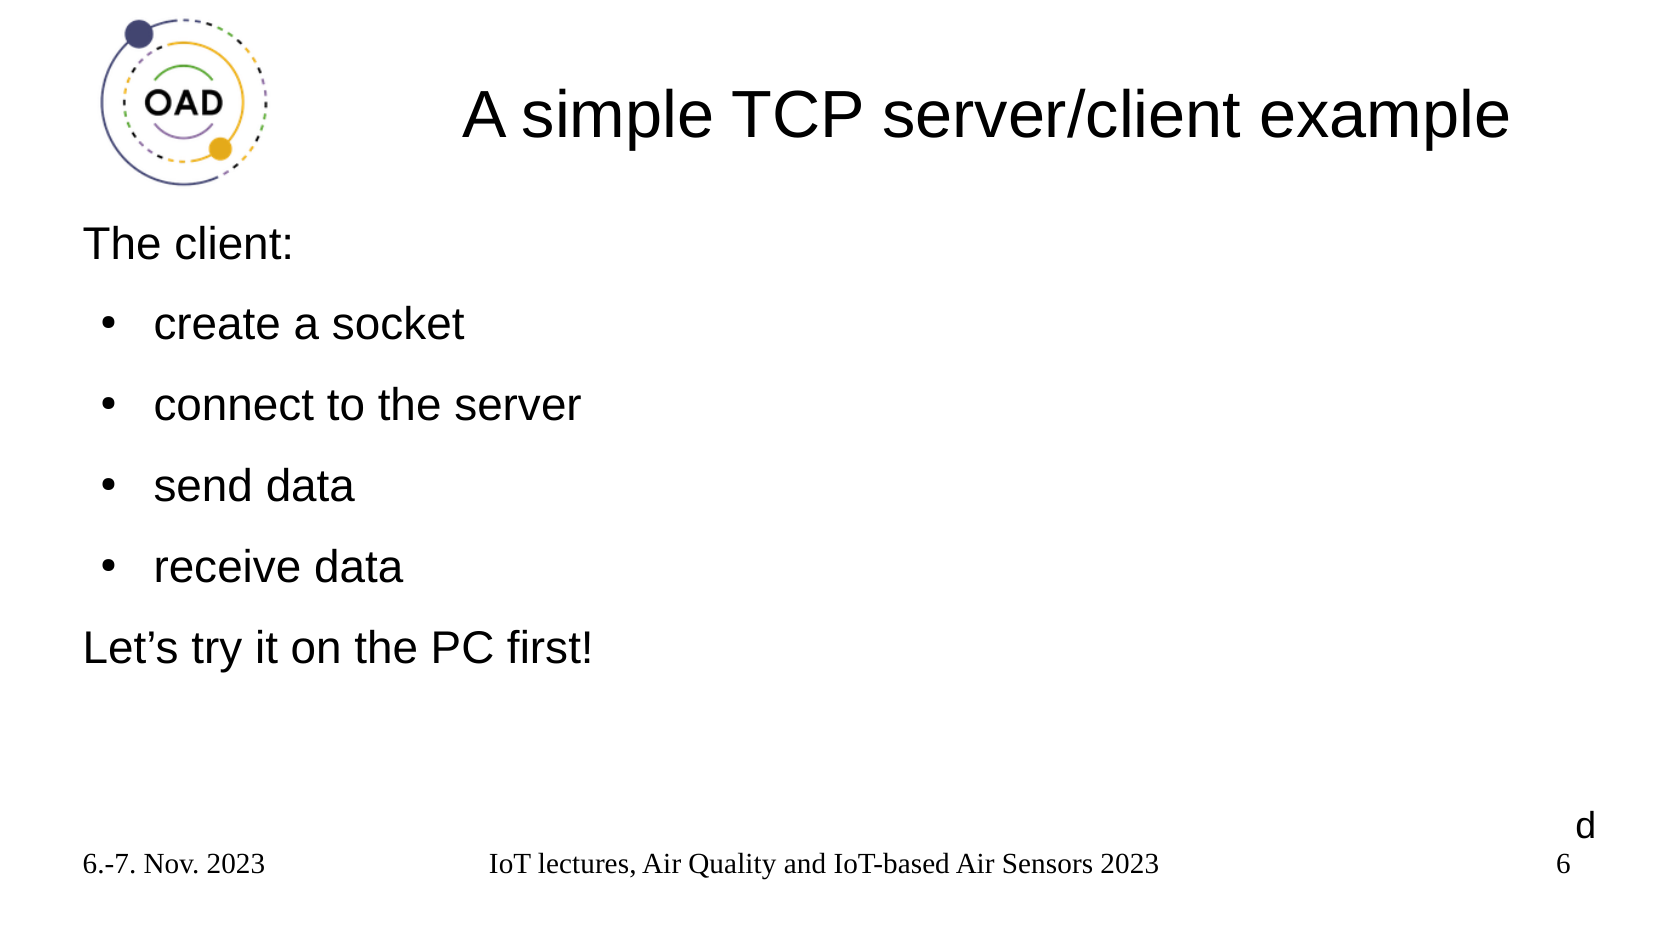

# A simple TCP server/client example
The client:
create a socket
connect to the server
send data
receive data
Let’s try it on the PC first!
d
6.-7. Nov. 2023
IoT lectures, Air Quality and IoT-based Air Sensors 2023
6